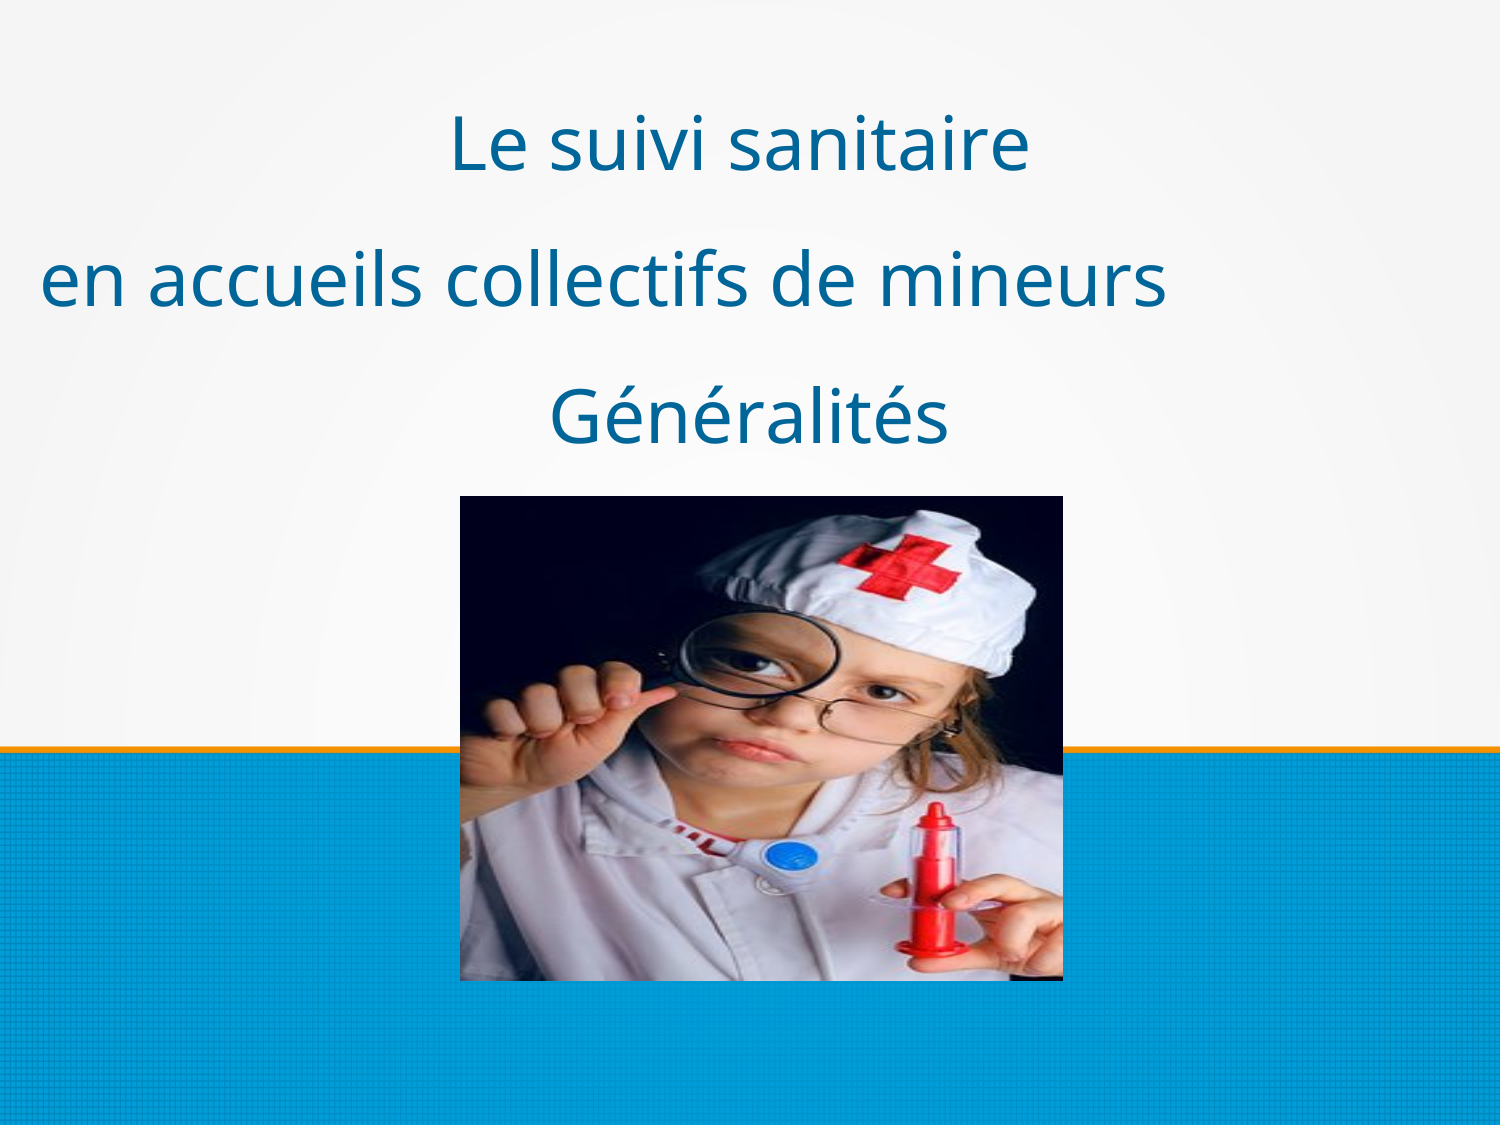

Le suivi sanitaire
en accueils collectifs de mineurs
Généralités